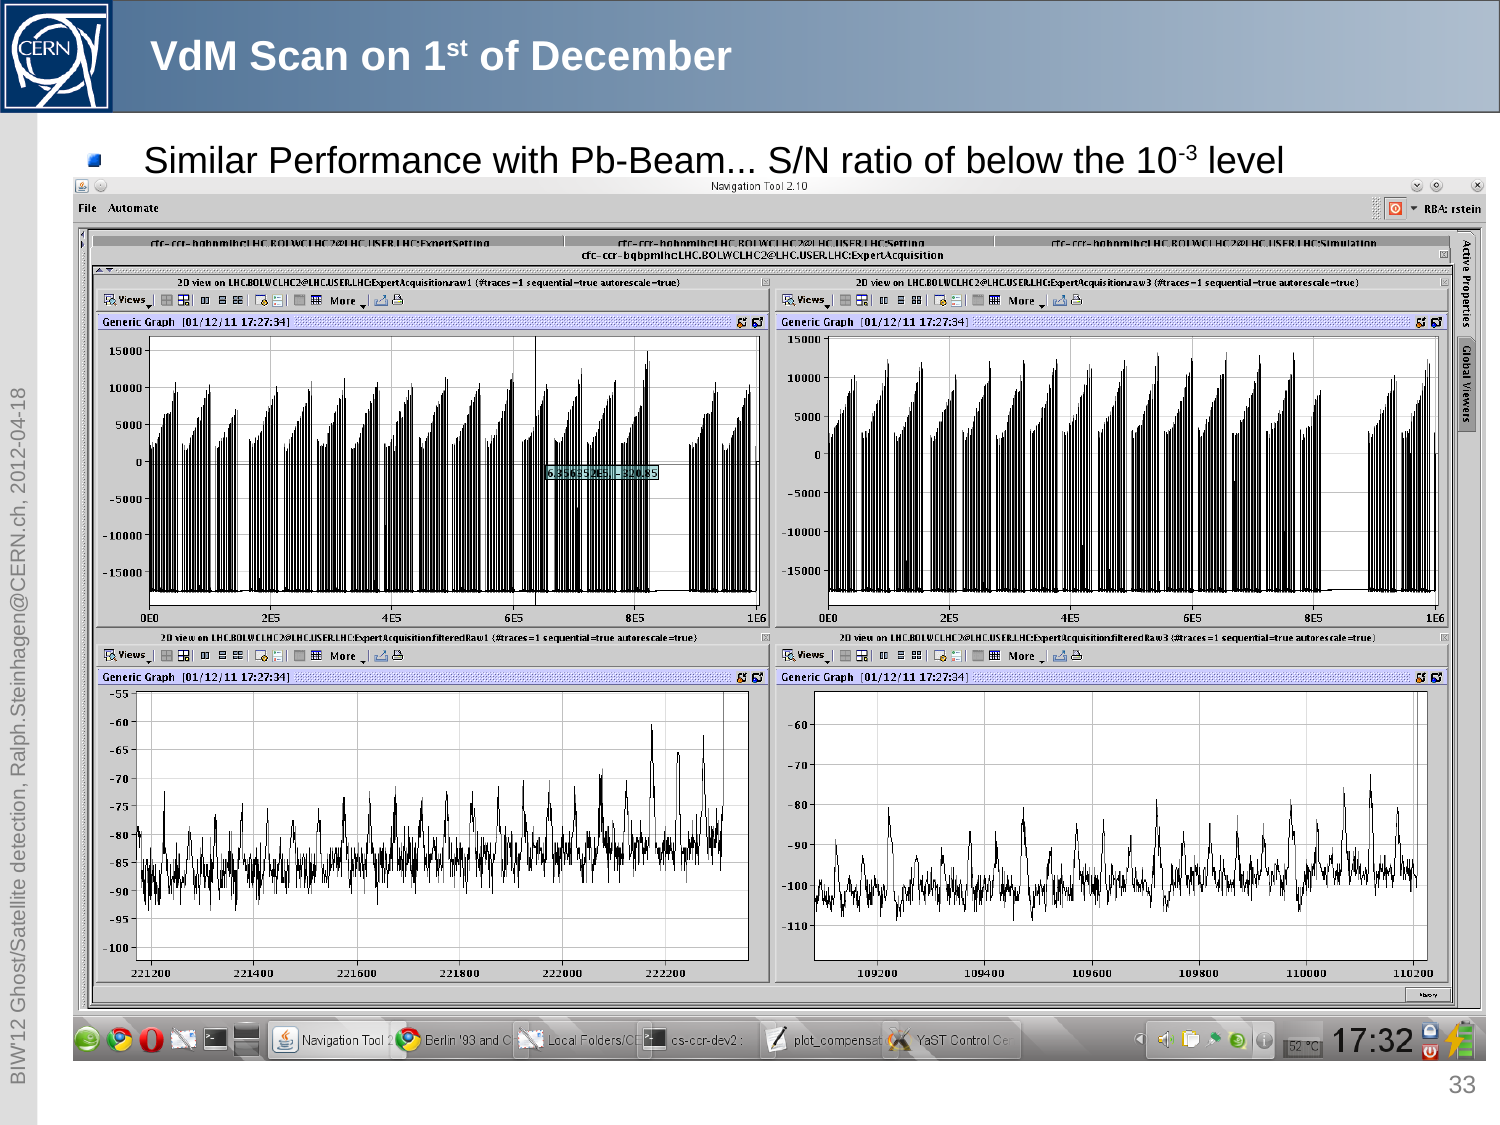

# VdM Scan on 1st of December
Similar Performance with Pb-Beam... S/N ratio of below the 10-3 level
The edge factor → can be achieved within 10k turns (<1 second)